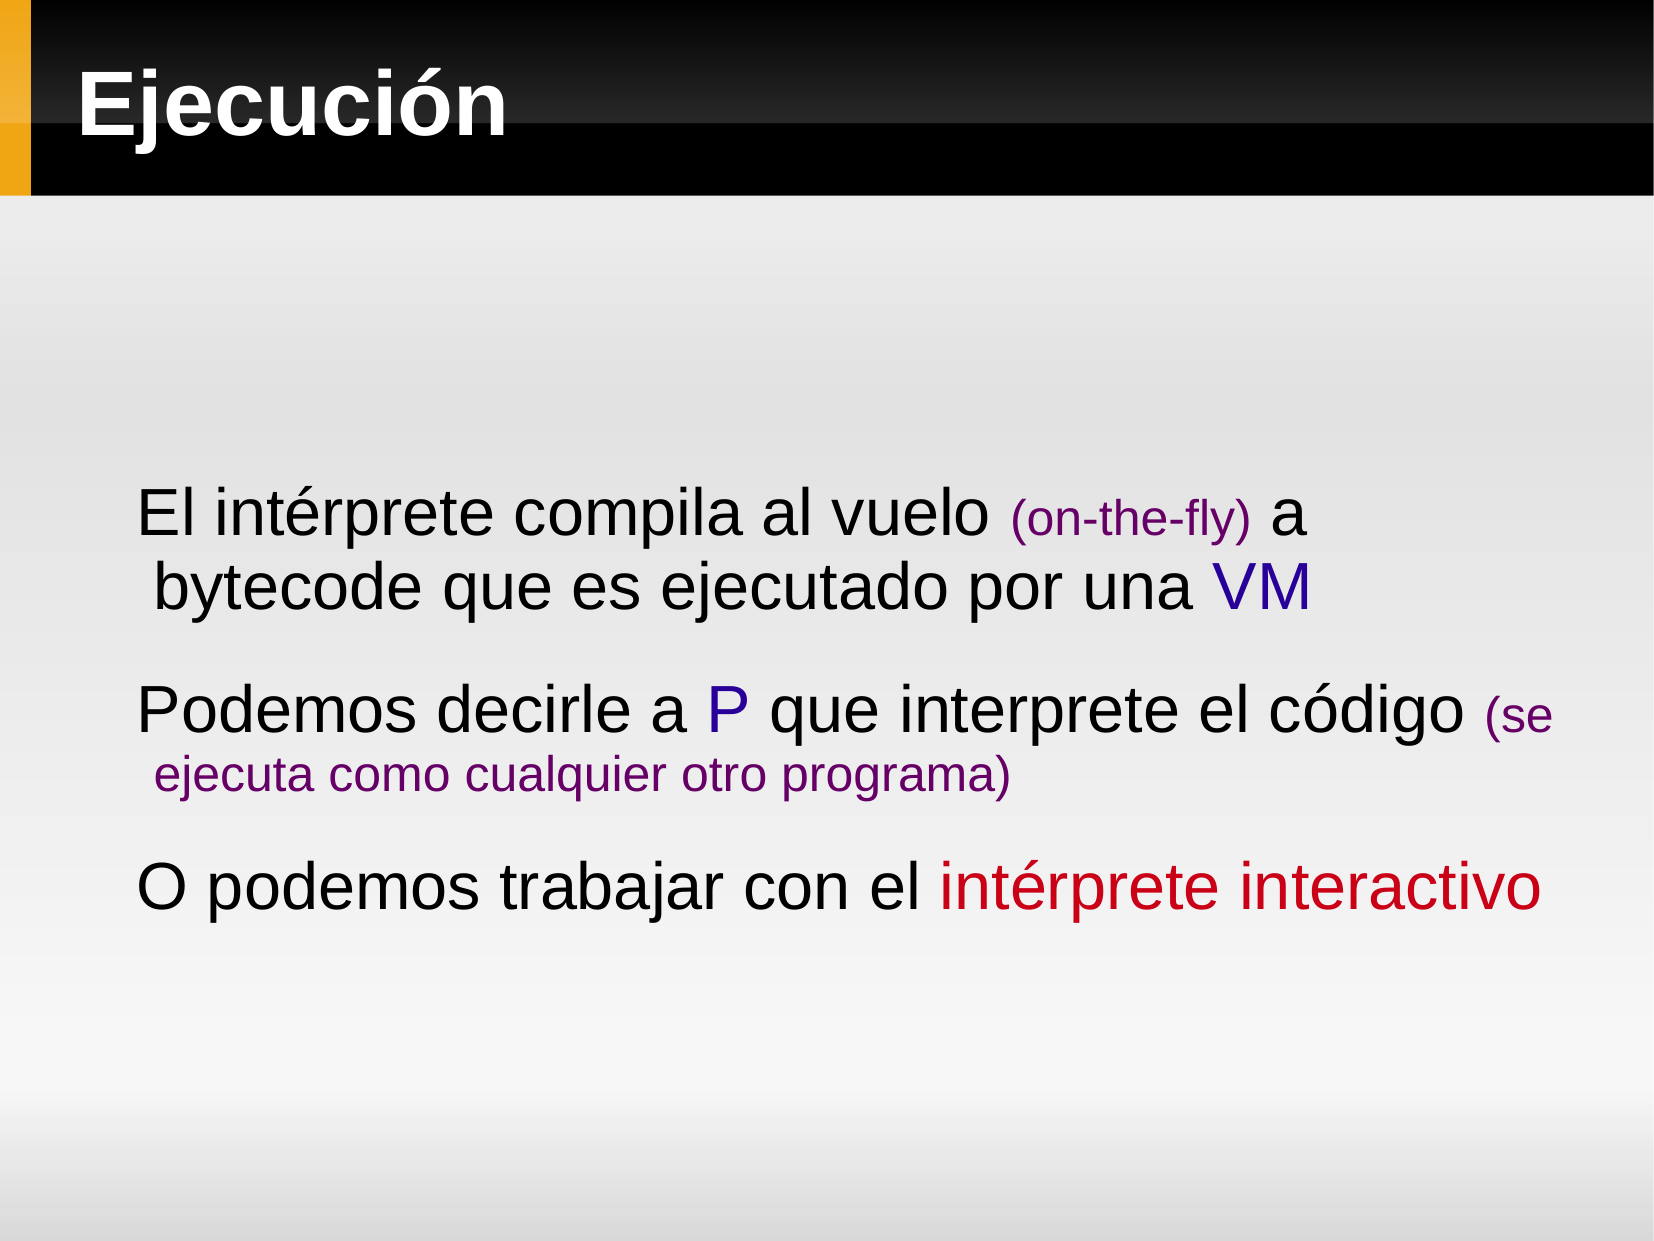

# Ejecución
 El intérprete compila al vuelo (on-the-fly) a bytecode que es ejecutado por una VM
 Podemos decirle a P que interprete el código (se ejecuta como cualquier otro programa)
 O podemos trabajar con el intérprete interactivo